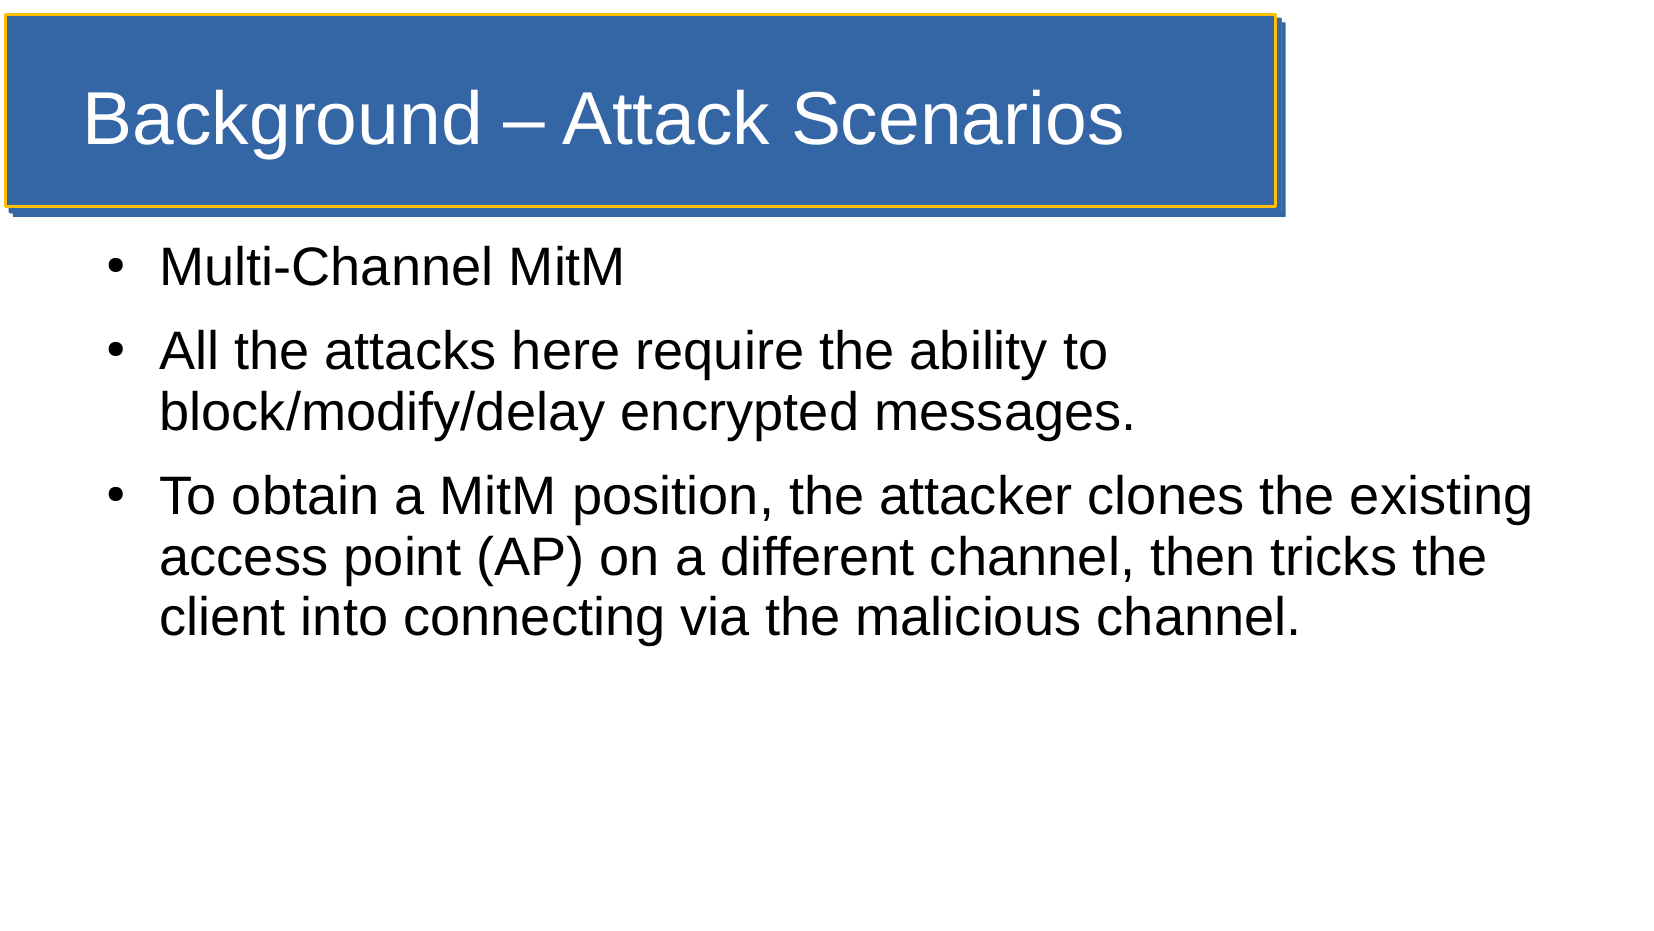

# Background – Attack Scenarios
Multi-Channel MitM
All the attacks here require the ability to block/modify/delay encrypted messages.
To obtain a MitM position, the attacker clones the existing access point (AP) on a different channel, then tricks the client into connecting via the malicious channel.